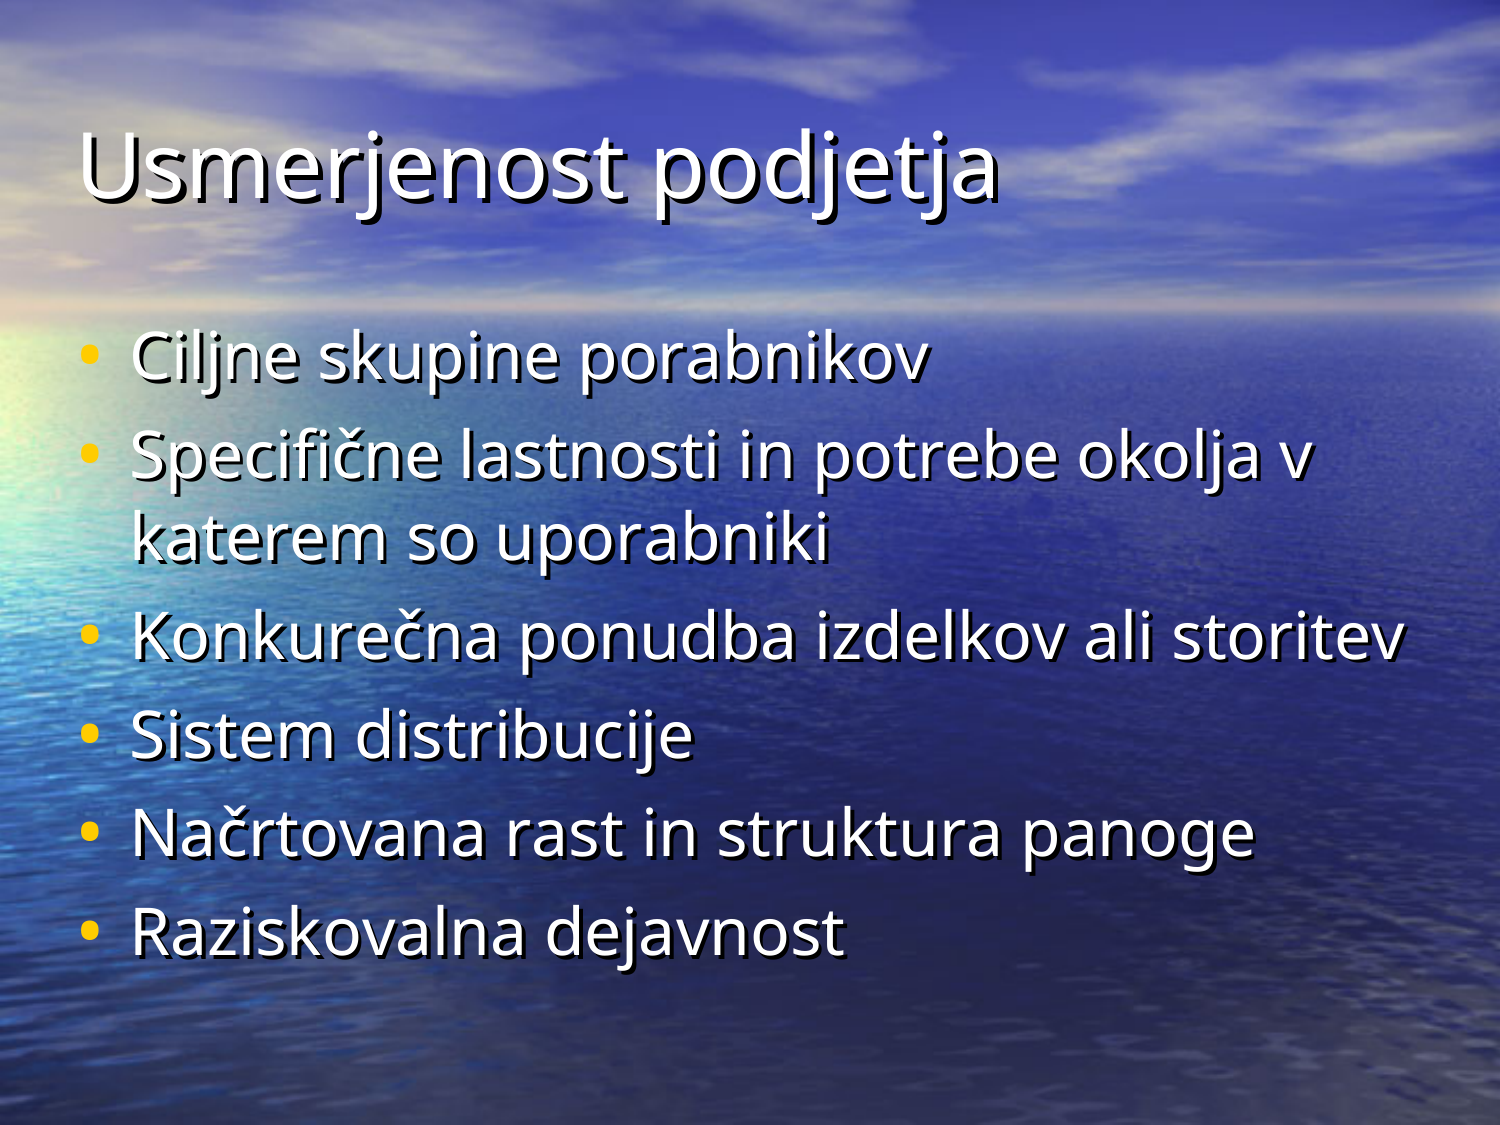

# Usmerjenost podjetja
Ciljne skupine porabnikov
Specifične lastnosti in potrebe okolja v katerem so uporabniki
Konkurečna ponudba izdelkov ali storitev
Sistem distribucije
Načrtovana rast in struktura panoge
Raziskovalna dejavnost